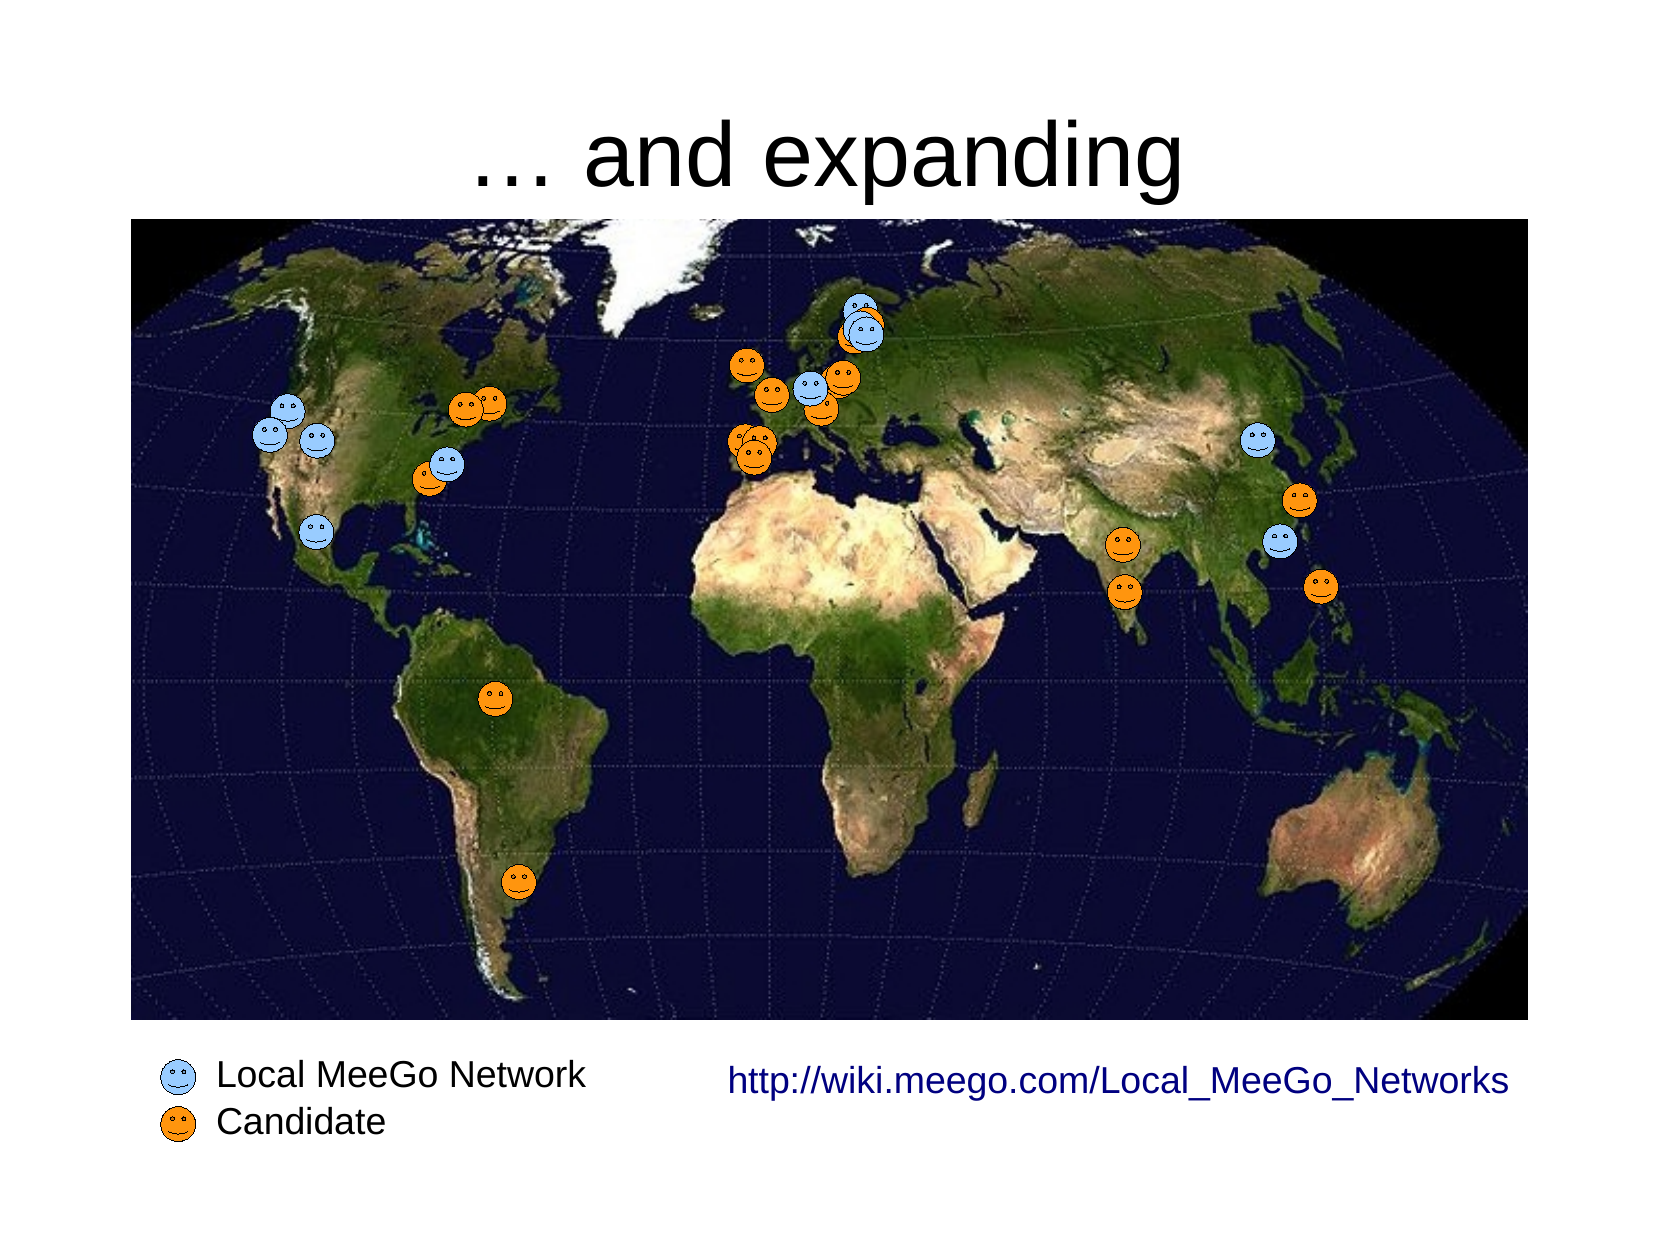

# … and expanding
Local MeeGo Network
http://wiki.meego.com/Local_MeeGo_Networks
Candidate